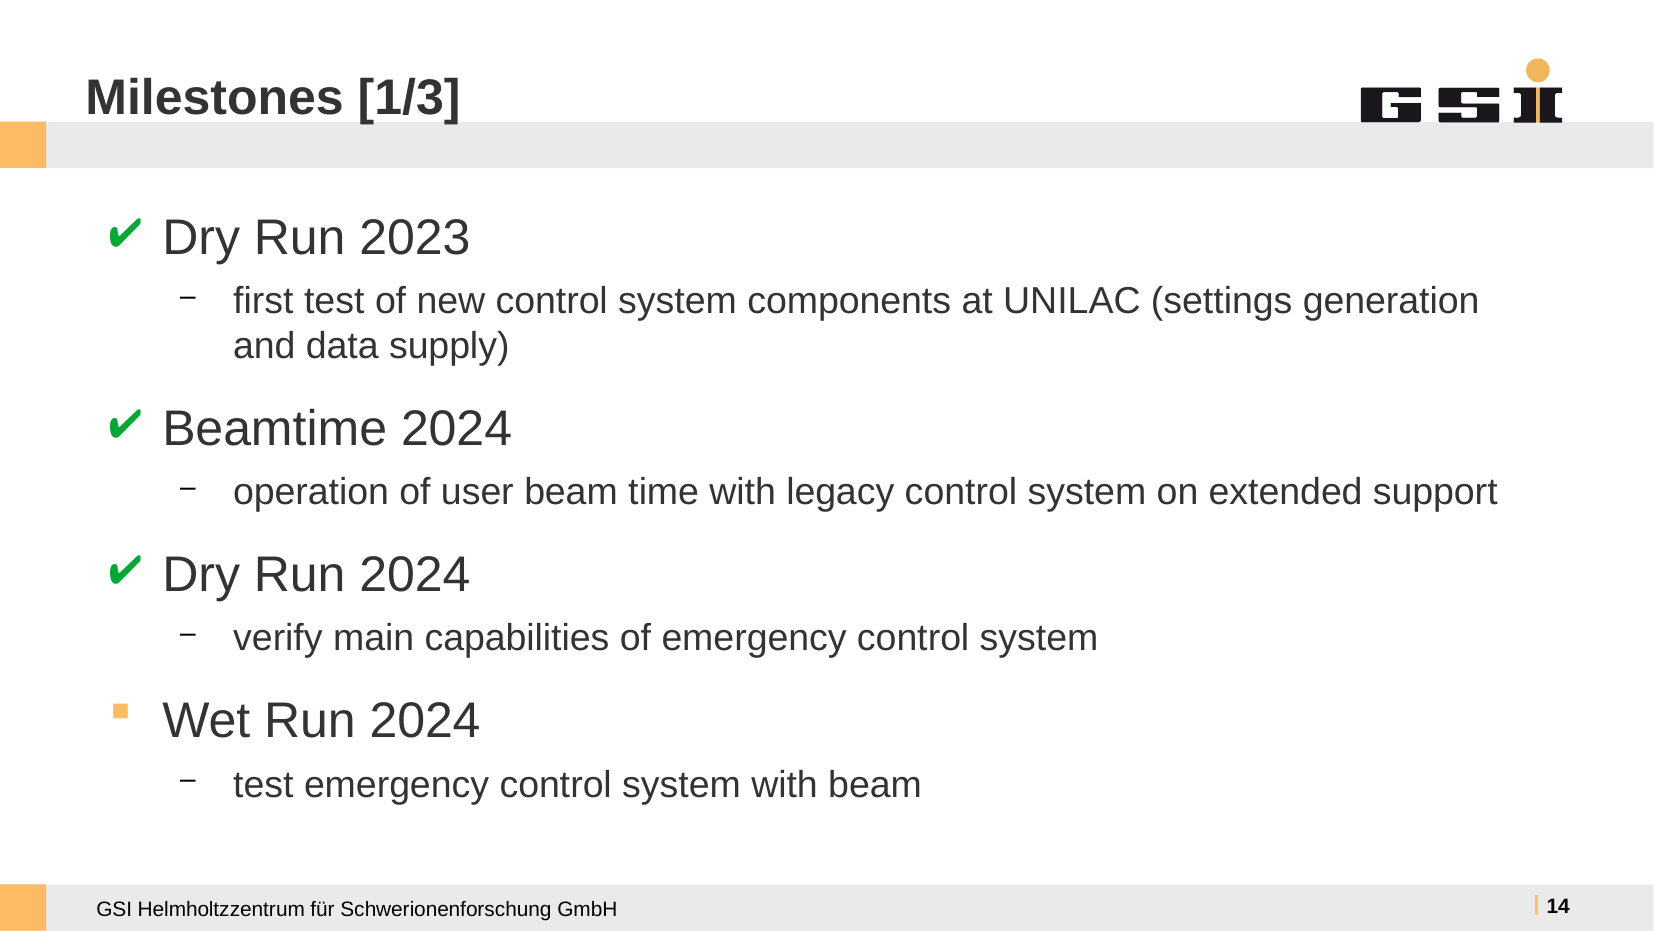

Milestones [1/3]
# Dry Run 2023
first test of new control system components at UNILAC (settings generation and data supply)
Beamtime 2024
operation of user beam time with legacy control system on extended support
Dry Run 2024
verify main capabilities of emergency control system
Wet Run 2024
test emergency control system with beam